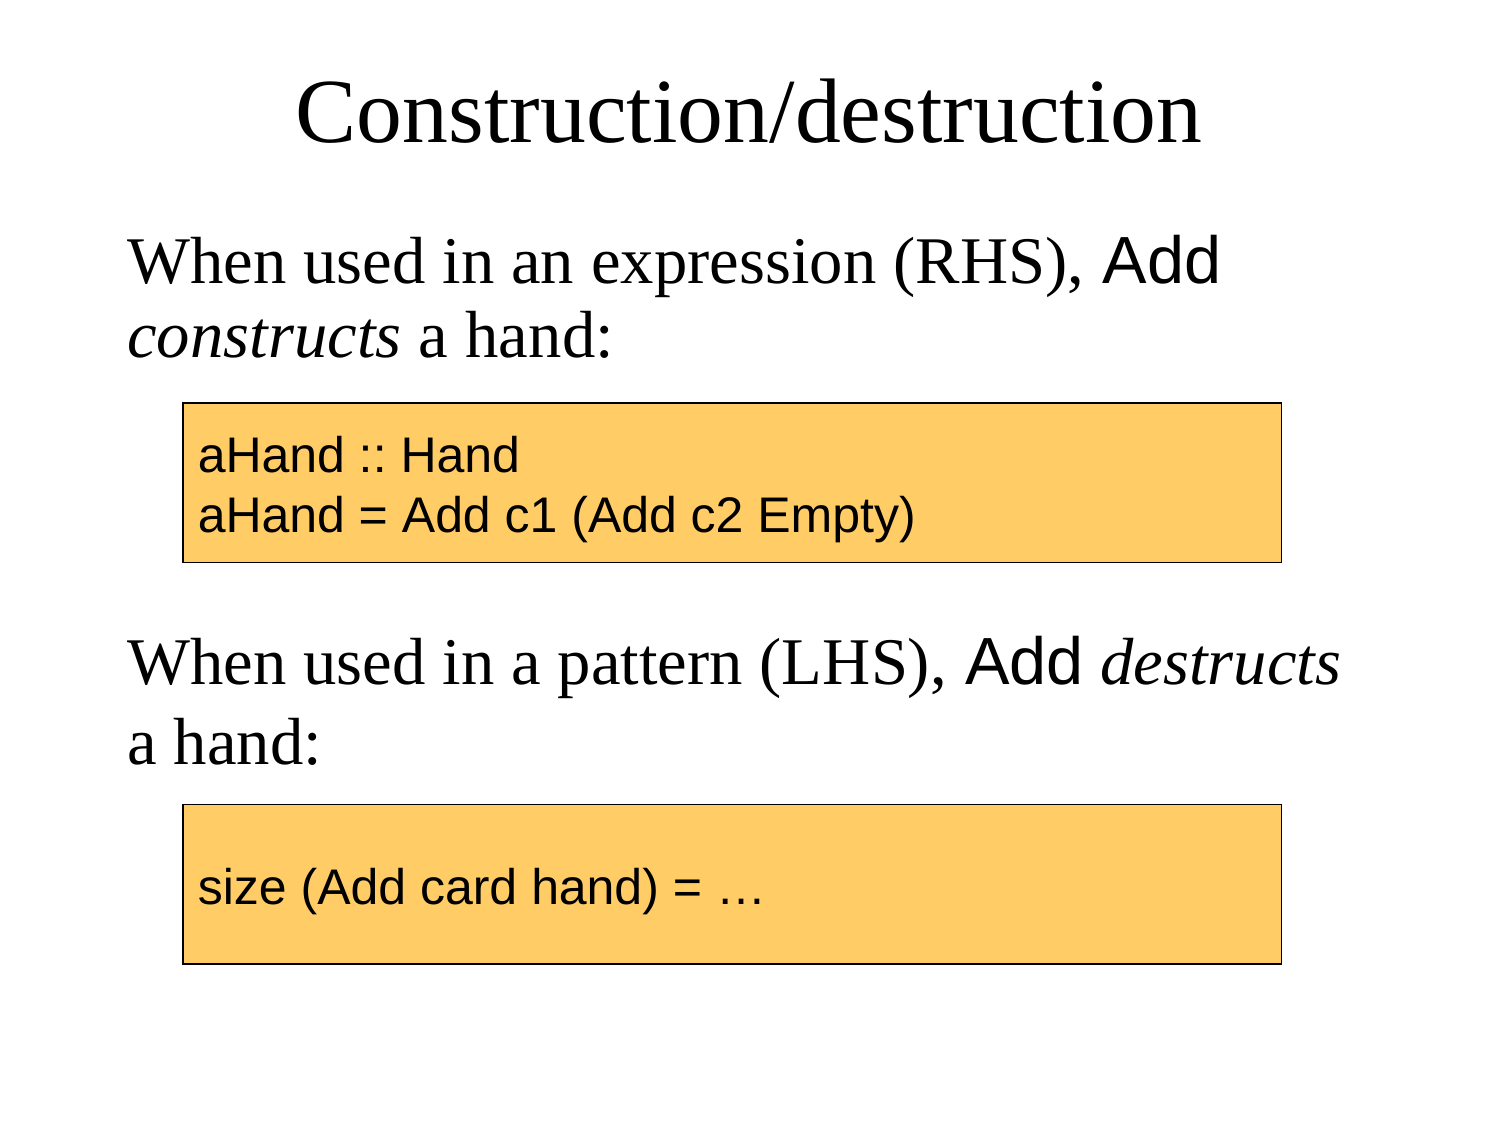

# Construction/destruction
When used in an expression (RHS), Add constructs a hand:
aHand :: Hand
aHand = Add c1 (Add c2 Empty)
When used in a pattern (LHS), Add destructs a hand:
size (Add card hand) = …